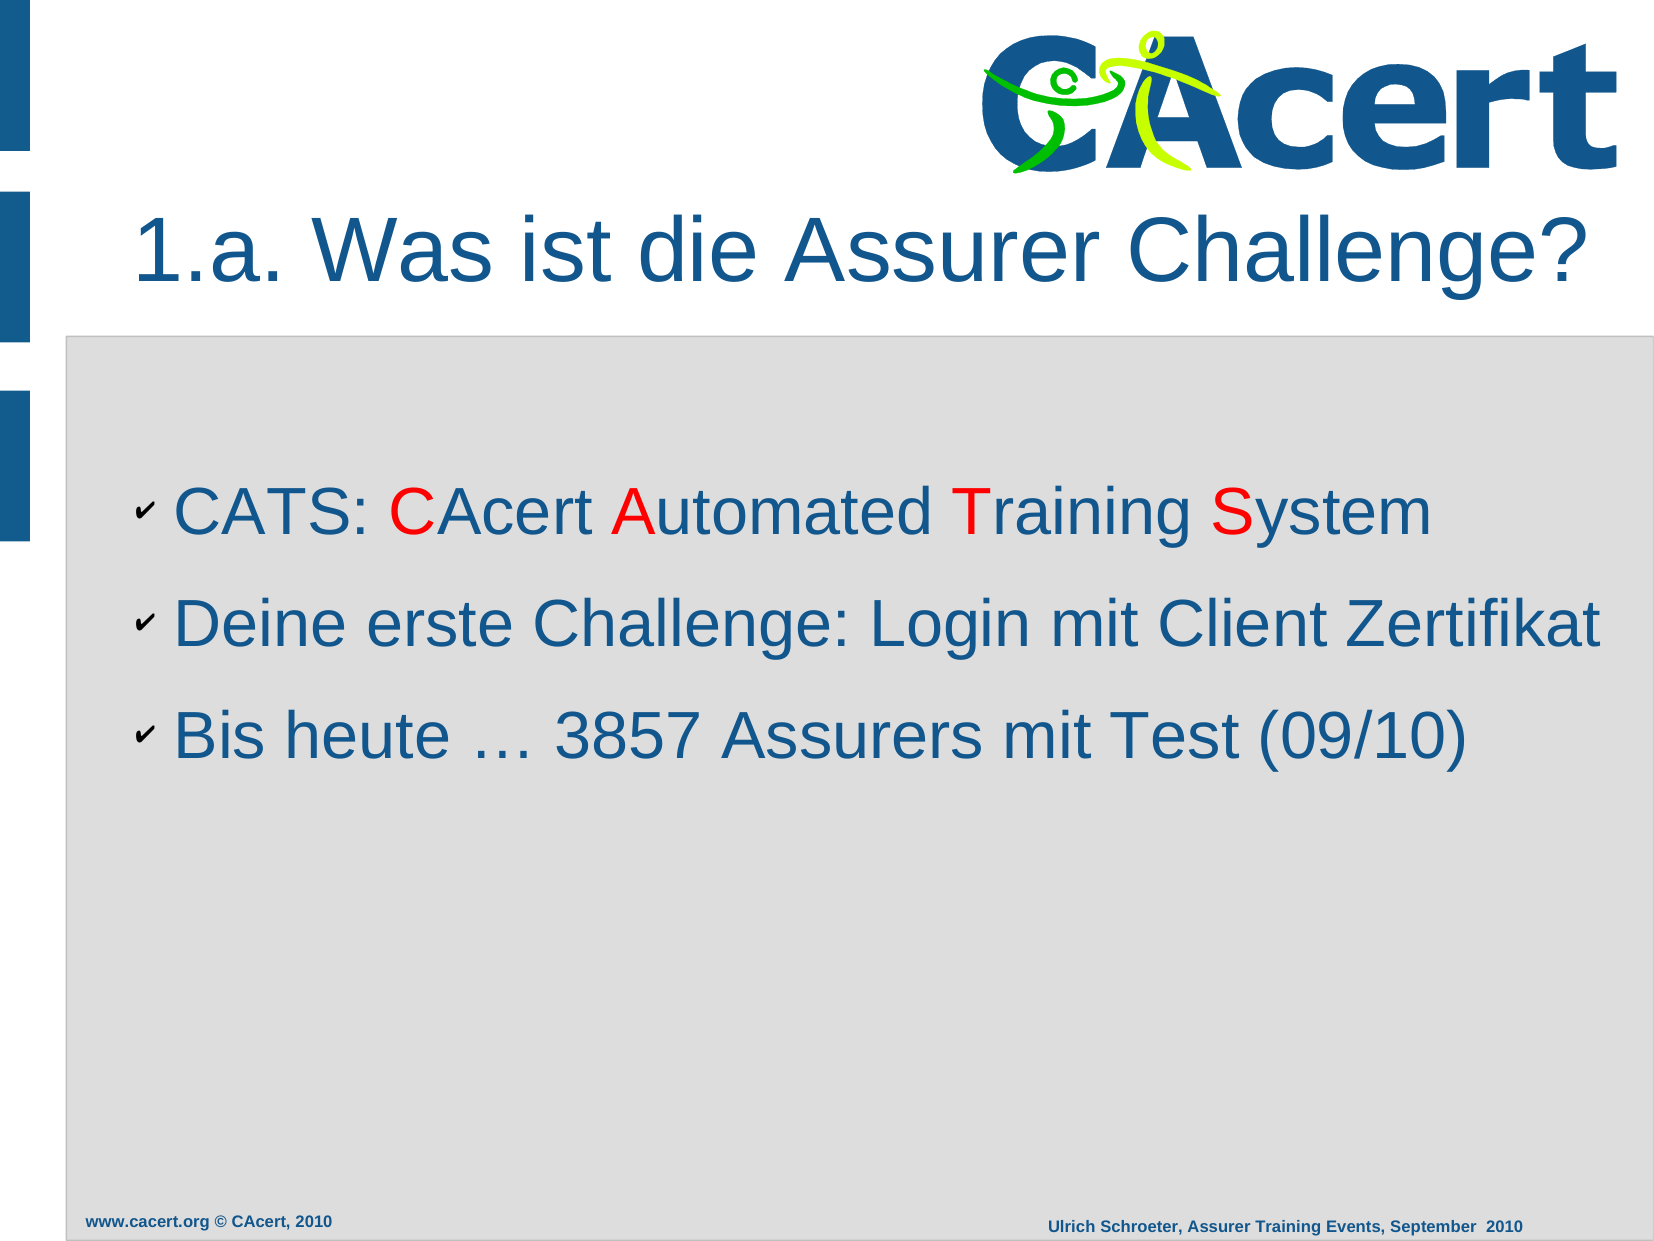

1.a. Was ist die Assurer Challenge?
 CATS: CAcert Automated Training System
 Deine erste Challenge: Login mit Client Zertifikat
 Bis heute … 3857 Assurers mit Test (09/10)